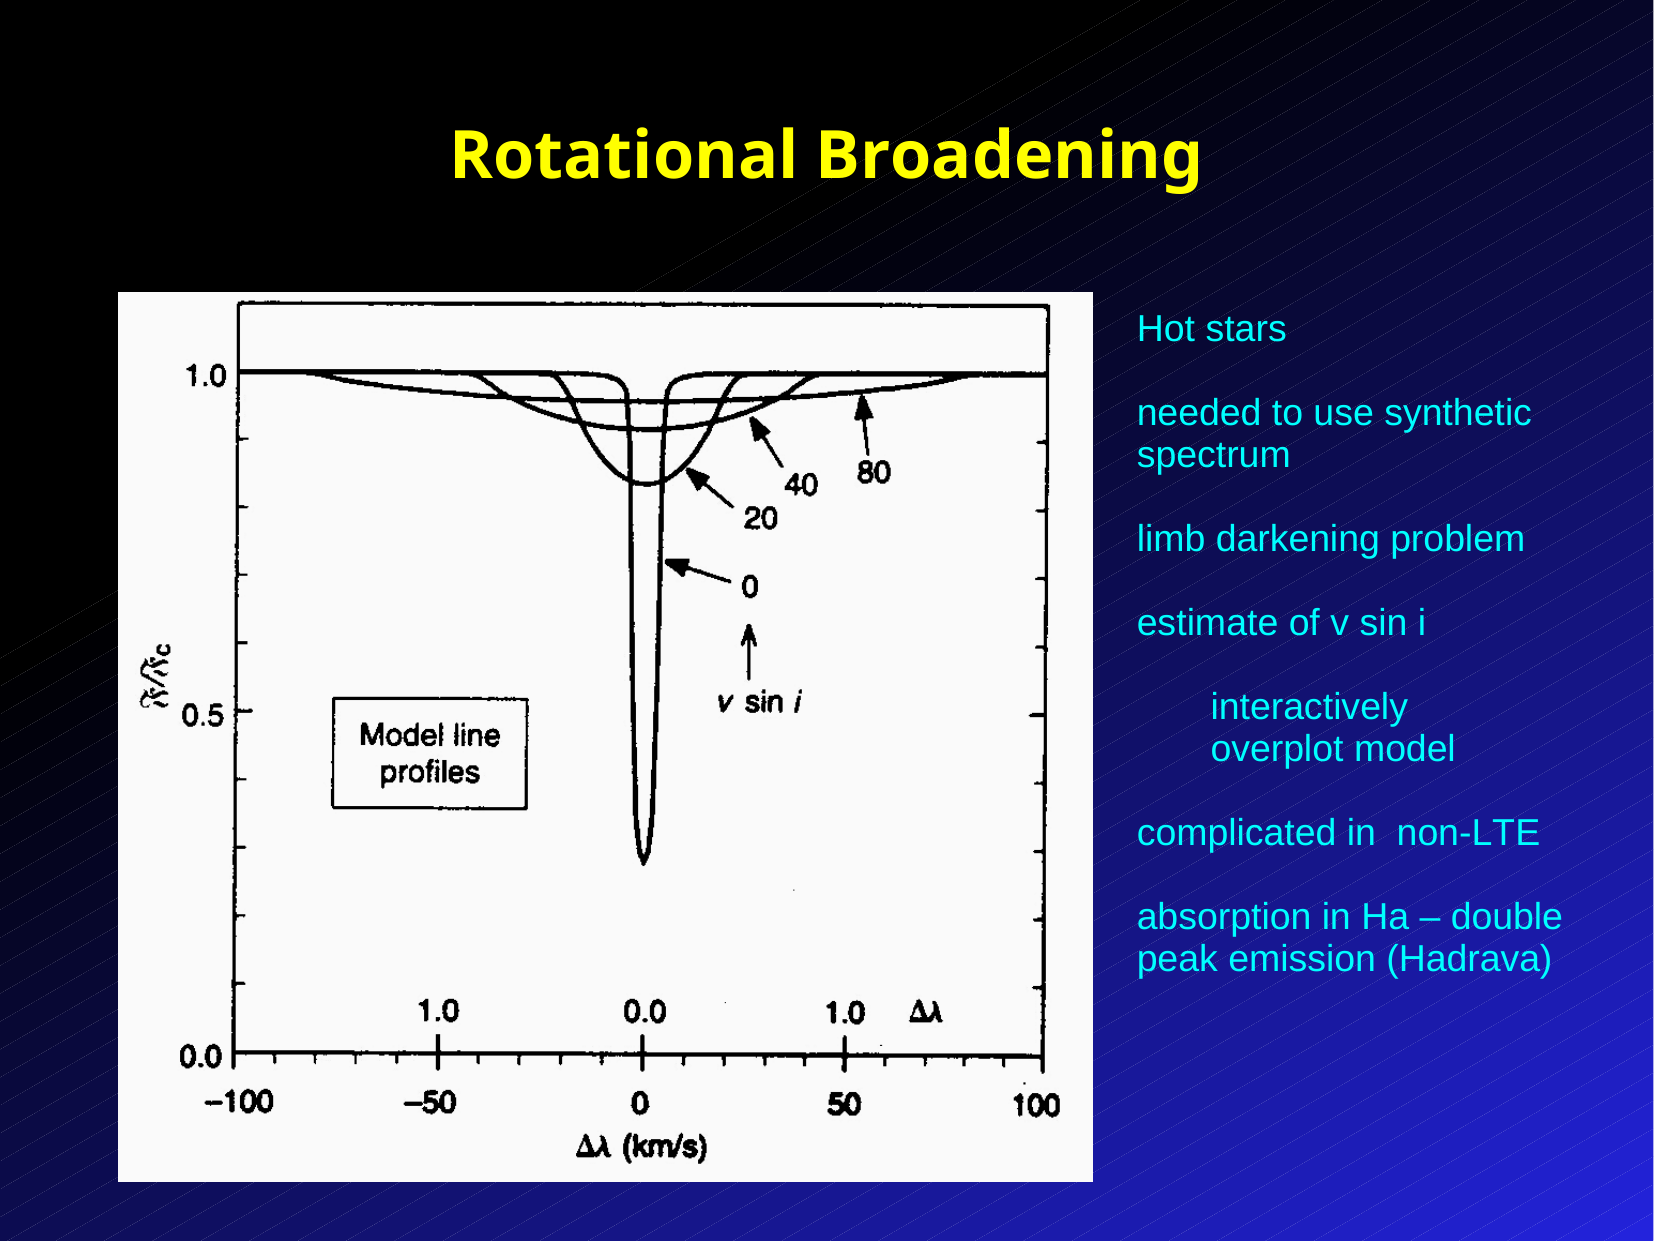

# Rotational Broadening
Hot stars
needed to use synthetic spectrum
limb darkening problem
estimate of v sin i
	interactively
	overplot model
complicated in non-LTE
absorption in Ha – double peak emission (Hadrava)